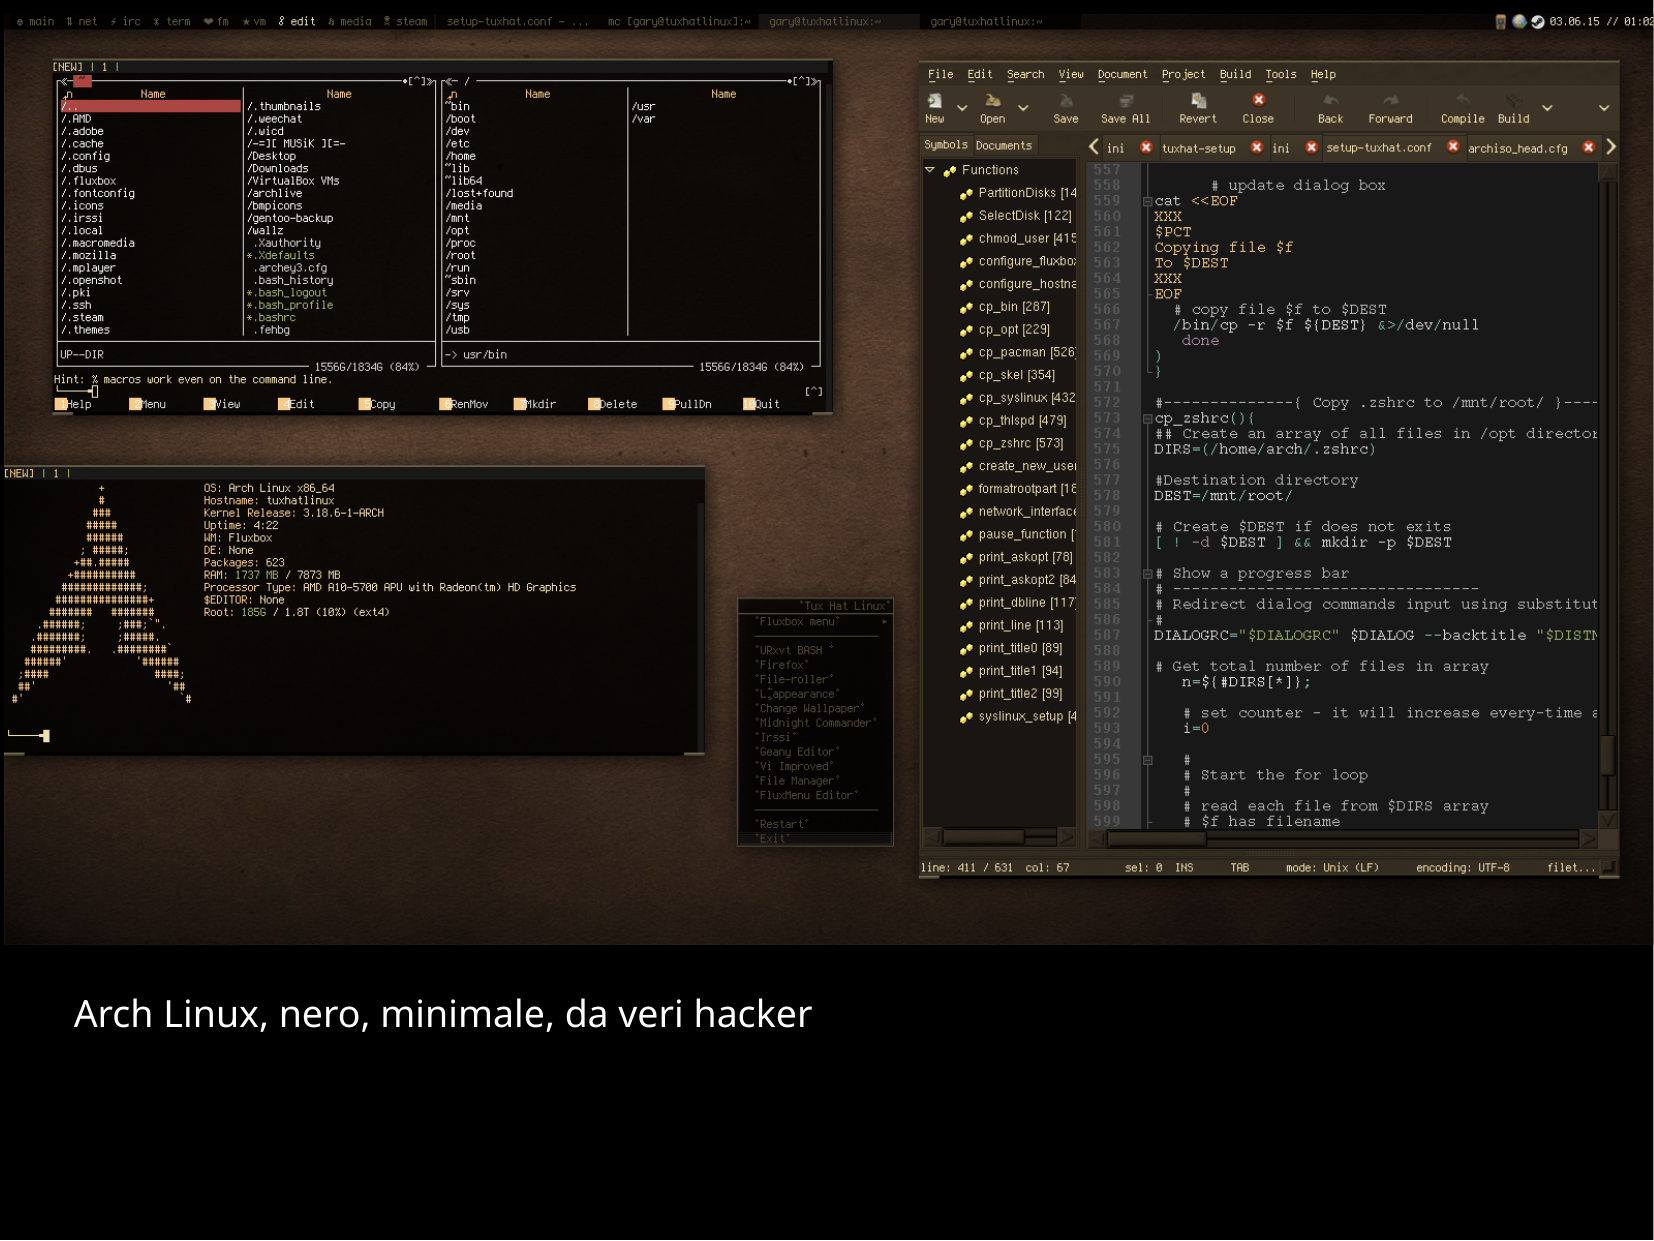

Arch Linux, nero, minimale, da veri hacker